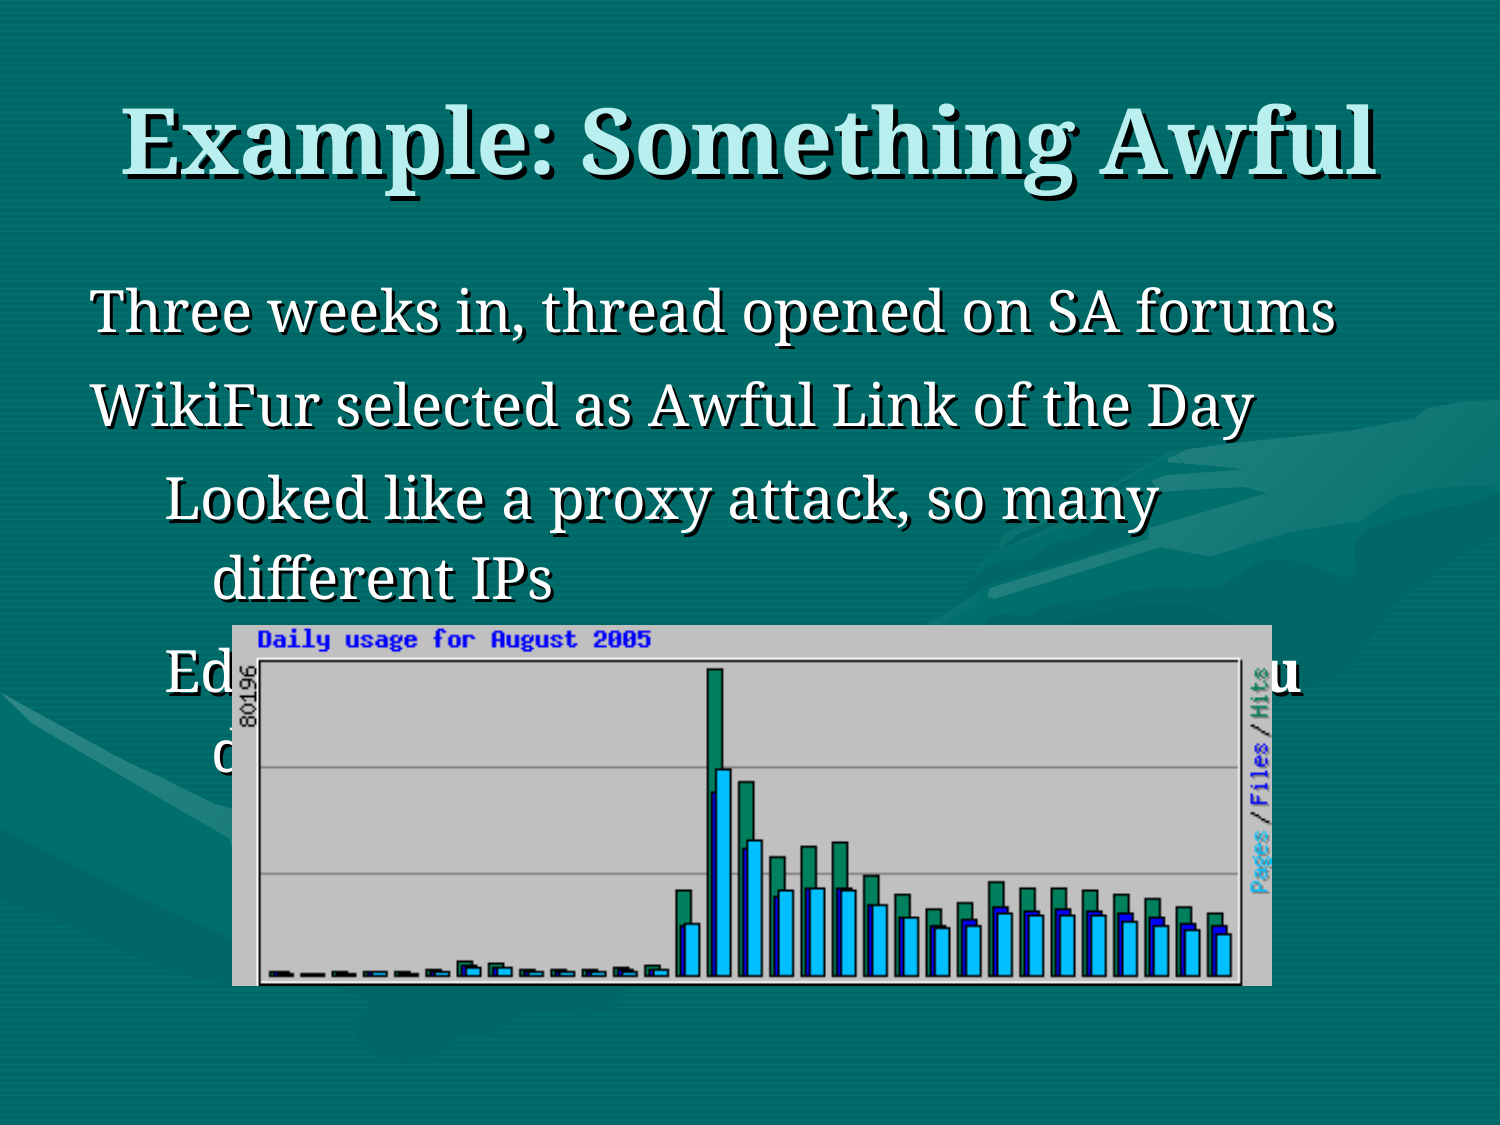

# Example: Something Awful
Three weeks in, thread opened on SA forums
WikiFur selected as Awful Link of the Day
Looked like a proxy attack, so many different IPs
Edits every 45 seconds – what would you do?